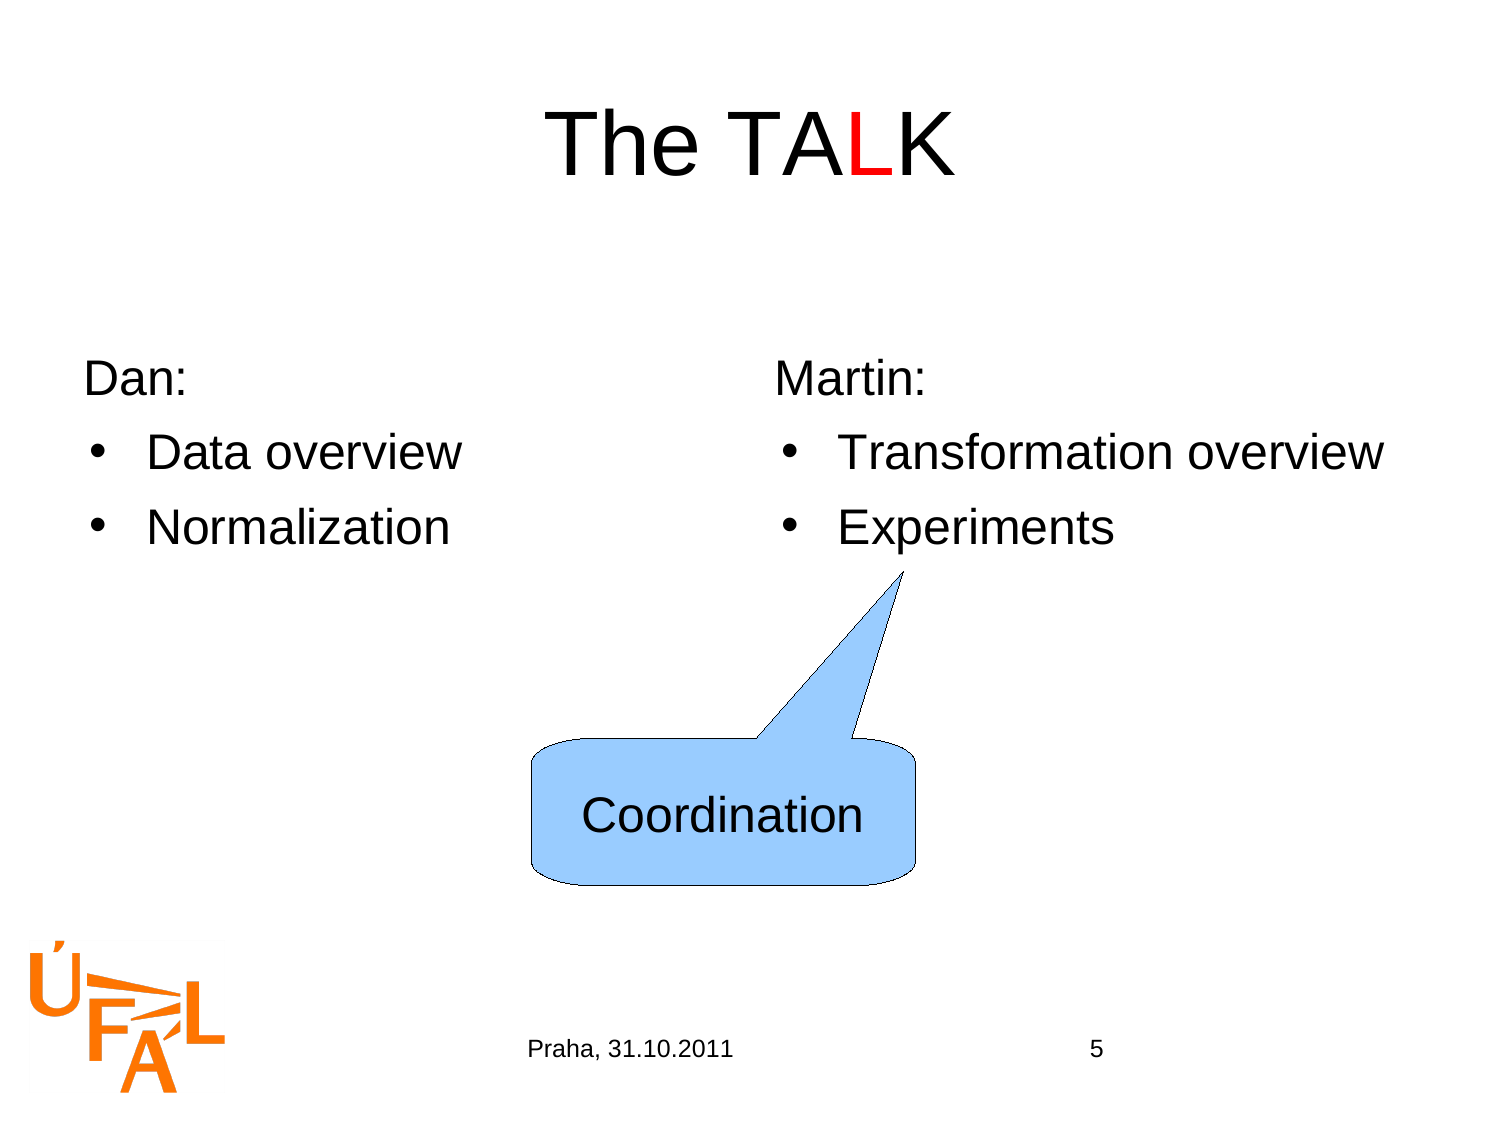

# The TALK
Dan:
Data overview
Normalization
Martin:
Transformation overview
Experiments
Coordination
Praha, 31.10.2011
5